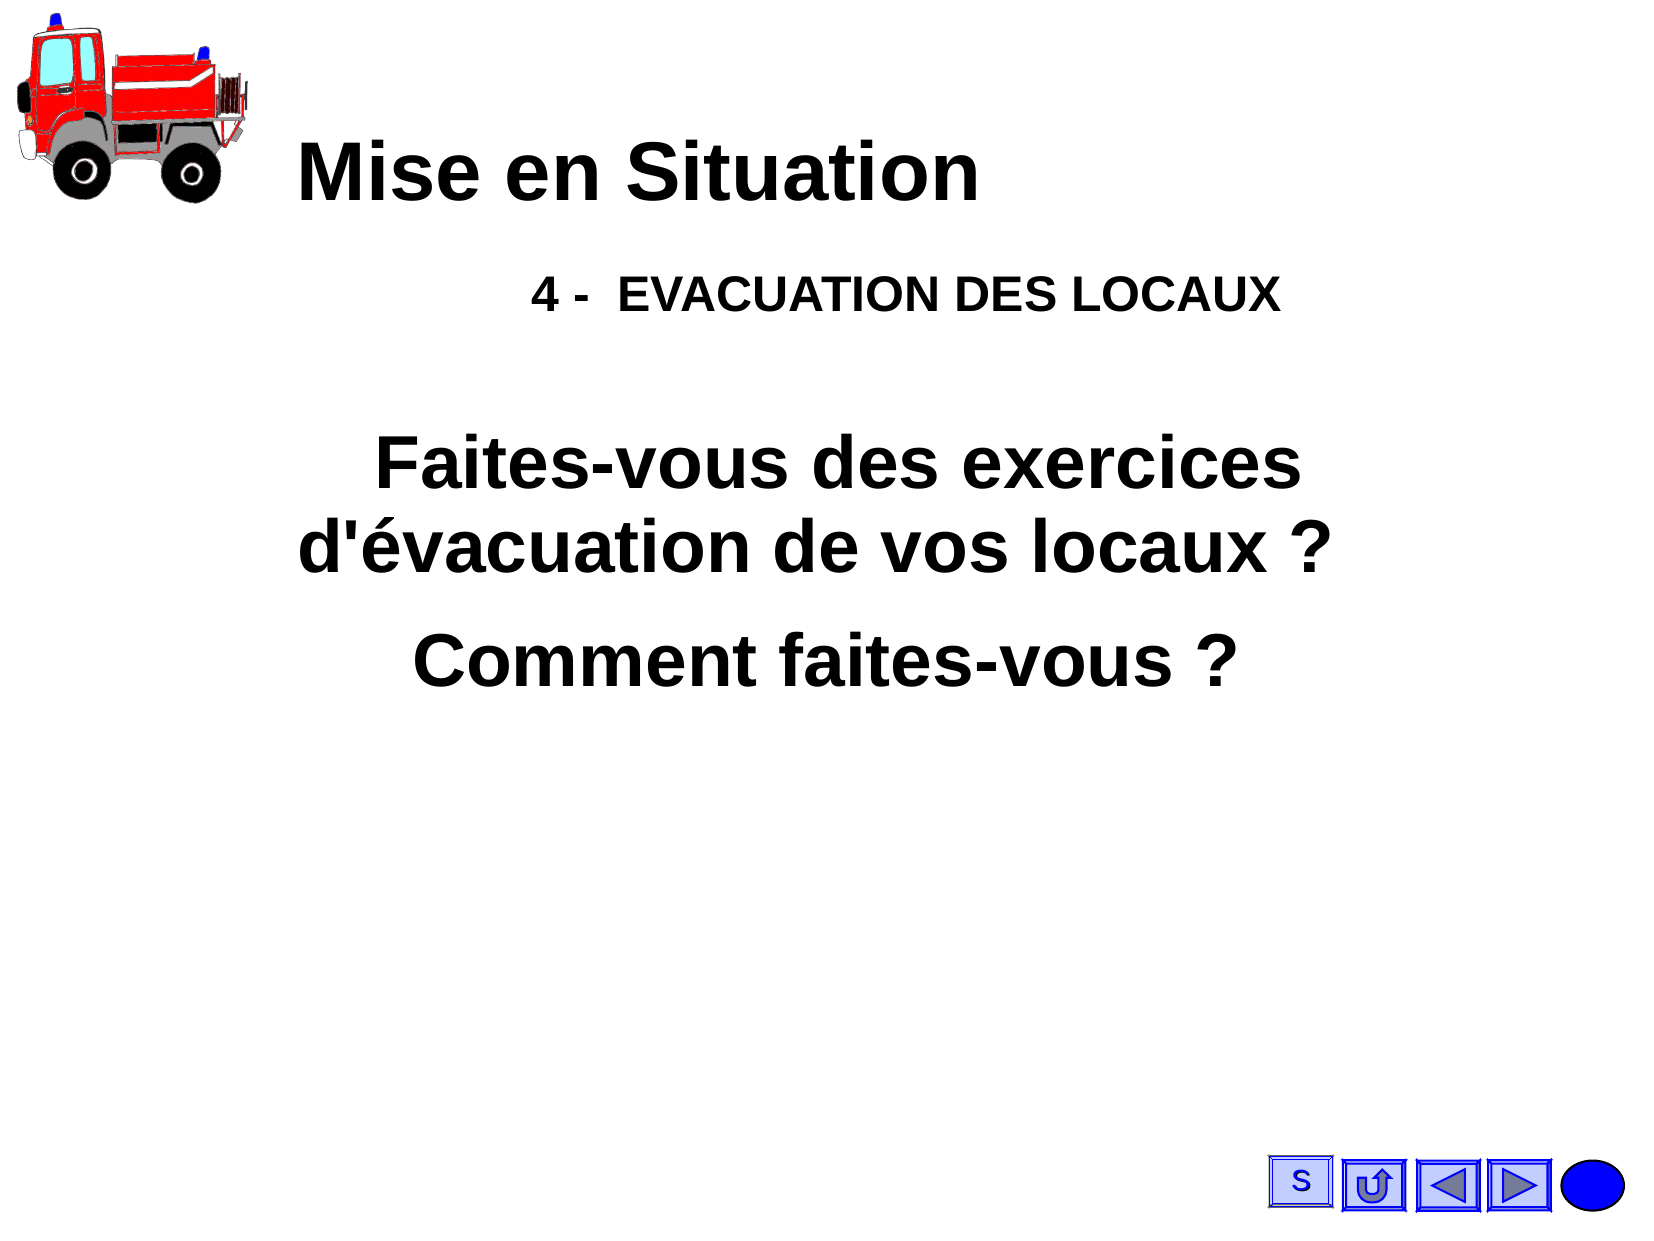

Mise en Situation
4 - EVACUATION DES LOCAUX
# Faites-vous des exercices d'évacuation de vos locaux ?
Comment faites-vous ?